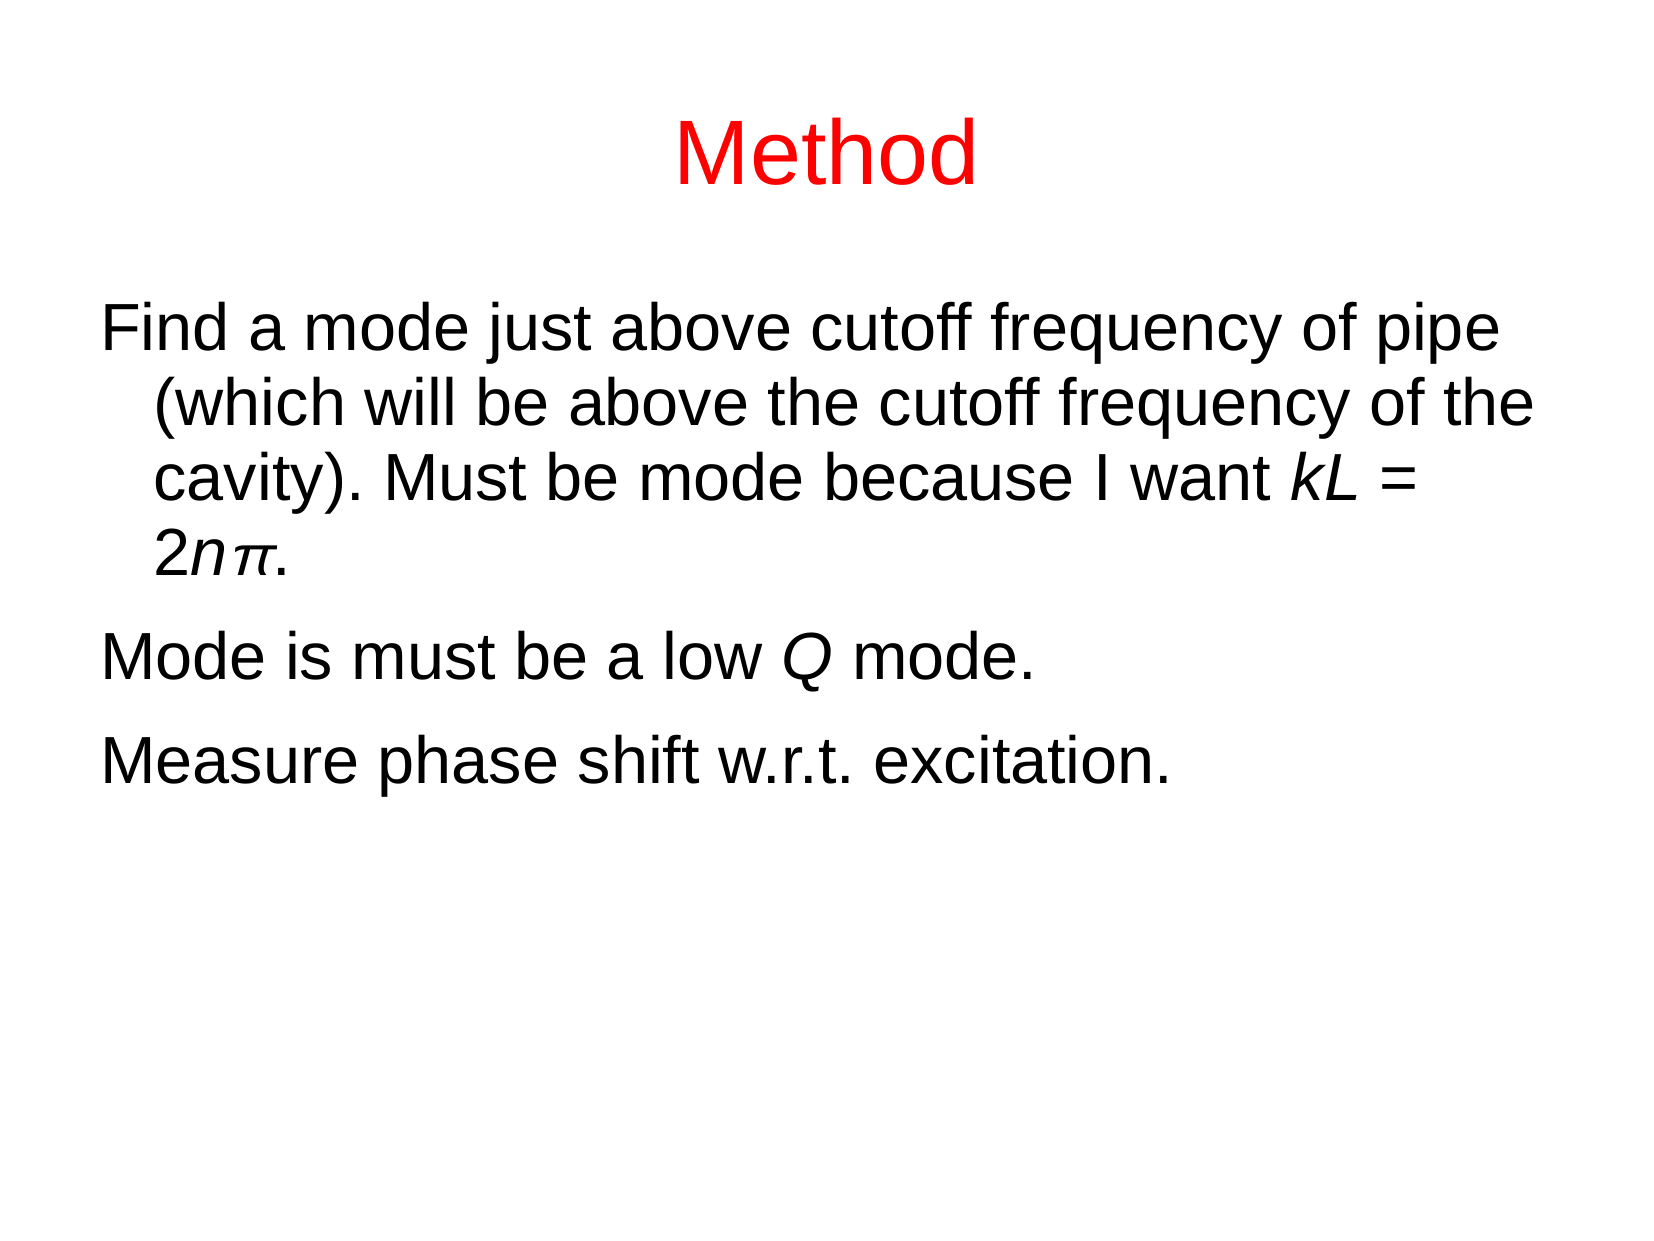

# Method
Find a mode just above cutoff frequency of pipe (which will be above the cutoff frequency of the cavity). Must be mode because I want kL = 2n.
Mode is must be a low Q mode.
Measure phase shift w.r.t. excitation.